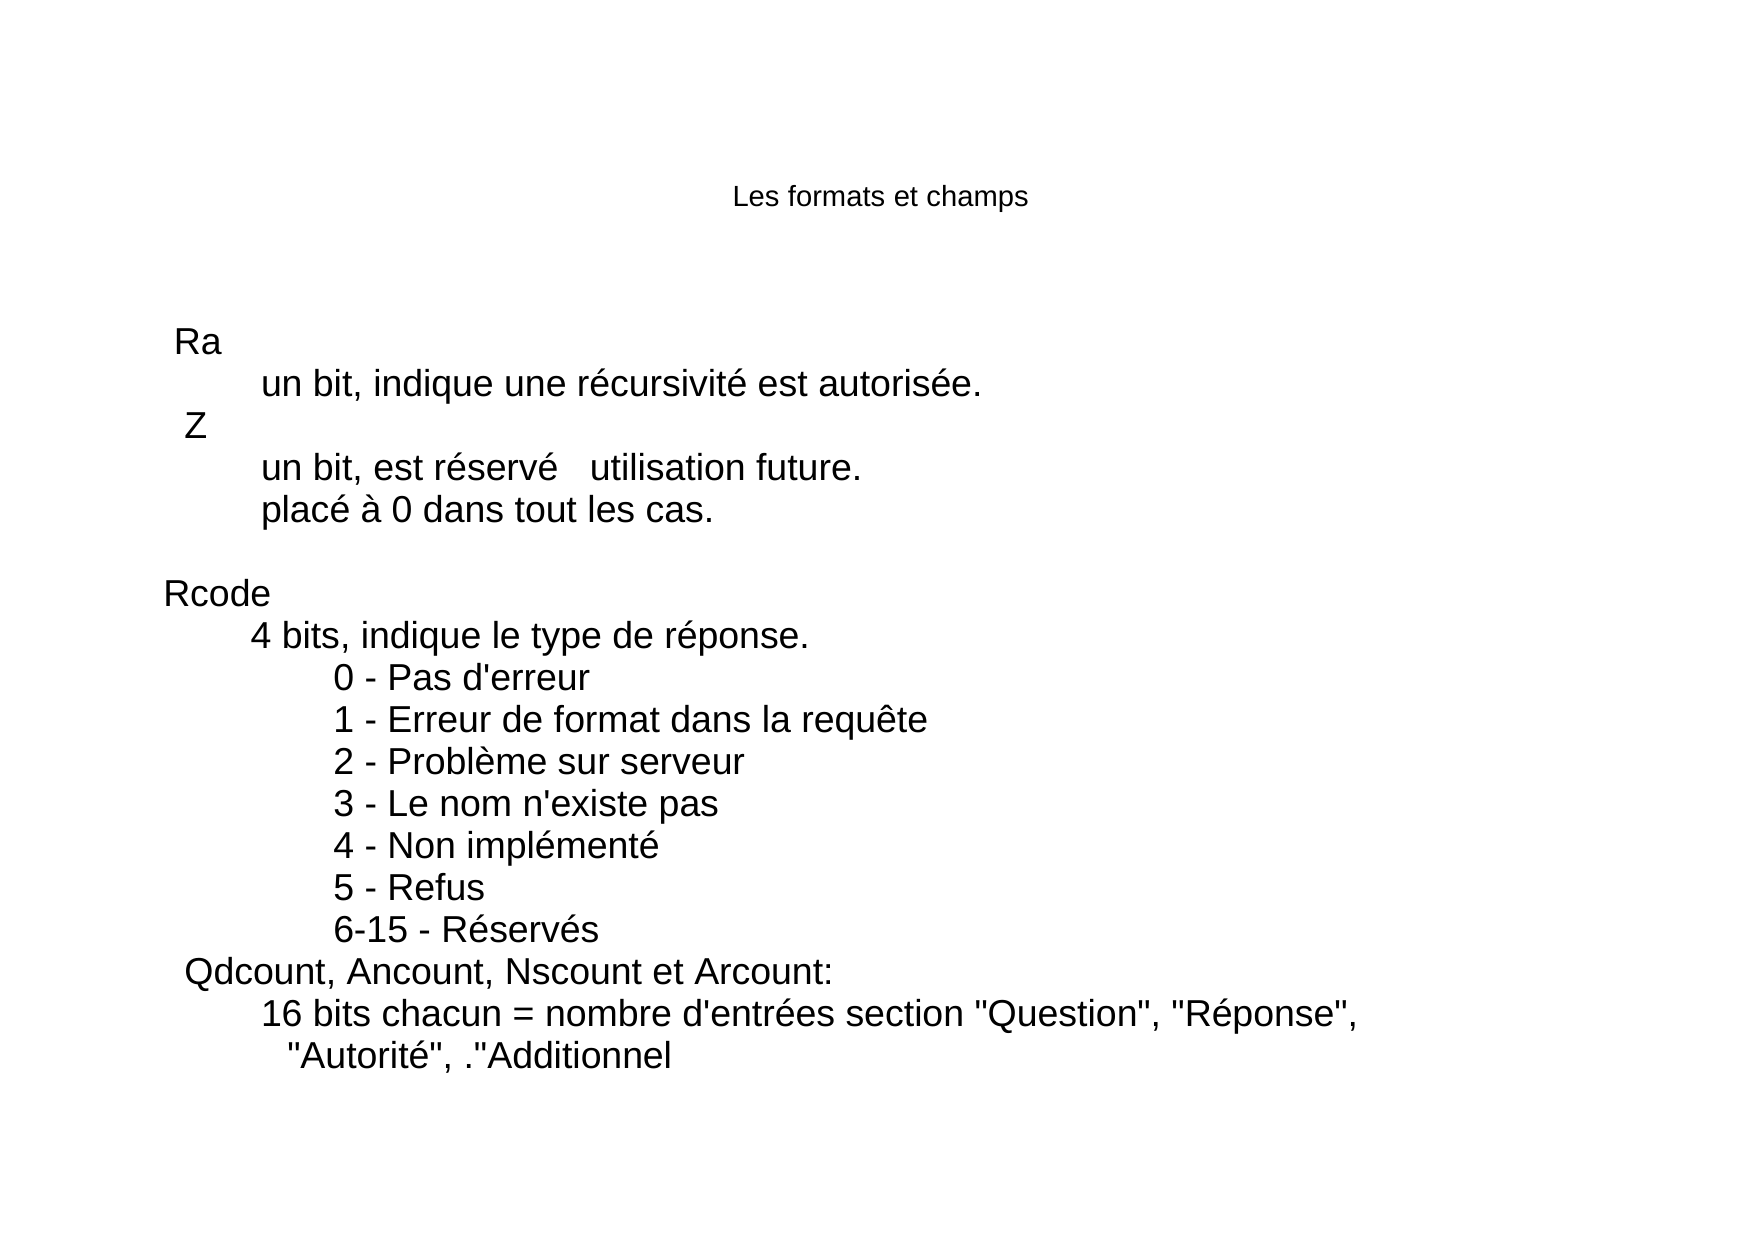

# Les formats et champs
 Ra
 un bit, indique une récursivité est autorisée.
 Z
 un bit, est réservé utilisation future.
 placé à 0 dans tout les cas.
Rcode
 4 bits, indique le type de réponse.
 0 - Pas d'erreur
 1 - Erreur de format dans la requête
 2 - Problème sur serveur
 3 - Le nom n'existe pas
 4 - Non implémenté
 5 - Refus
 6-15 - Réservés
 Qdcount, Ancount, Nscount et Arcount:
 16 bits chacun = nombre d'entrées section "Question", "Réponse", "Autorité", ."Additionnel